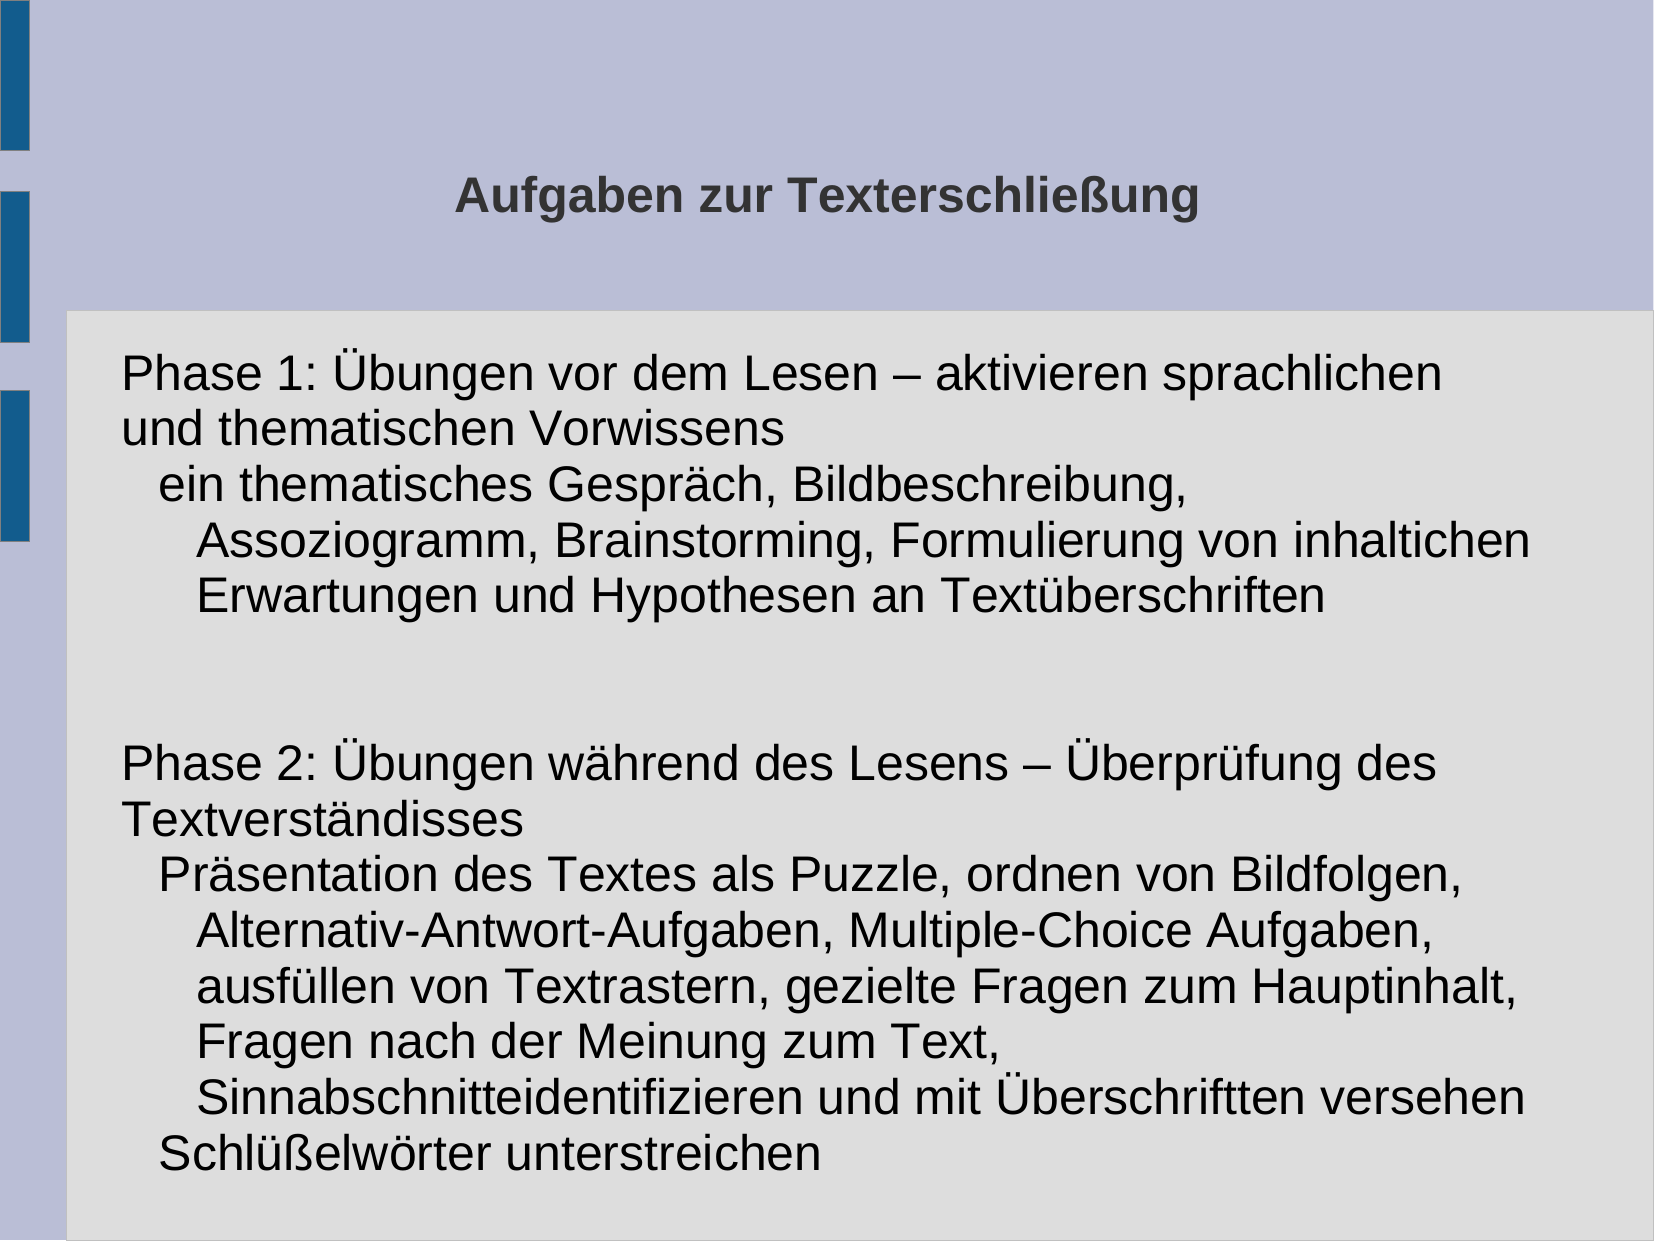

# Aufgaben zur Texterschließung
Phase 1: Übungen vor dem Lesen – aktivieren sprachlichen und thematischen Vorwissens
ein thematisches Gespräch, Bildbeschreibung, Assoziogramm, Brainstorming, Formulierung von inhaltichen Erwartungen und Hypothesen an Textüberschriften
Phase 2: Übungen während des Lesens – Überprüfung des Textverständisses
Präsentation des Textes als Puzzle, ordnen von Bildfolgen, Alternativ-Antwort-Aufgaben, Multiple-Choice Aufgaben, ausfüllen von Textrastern, gezielte Fragen zum Hauptinhalt, Fragen nach der Meinung zum Text, Sinnabschnitteidentifizieren und mit Überschriftten versehen
Schlüßelwörter unterstreichen